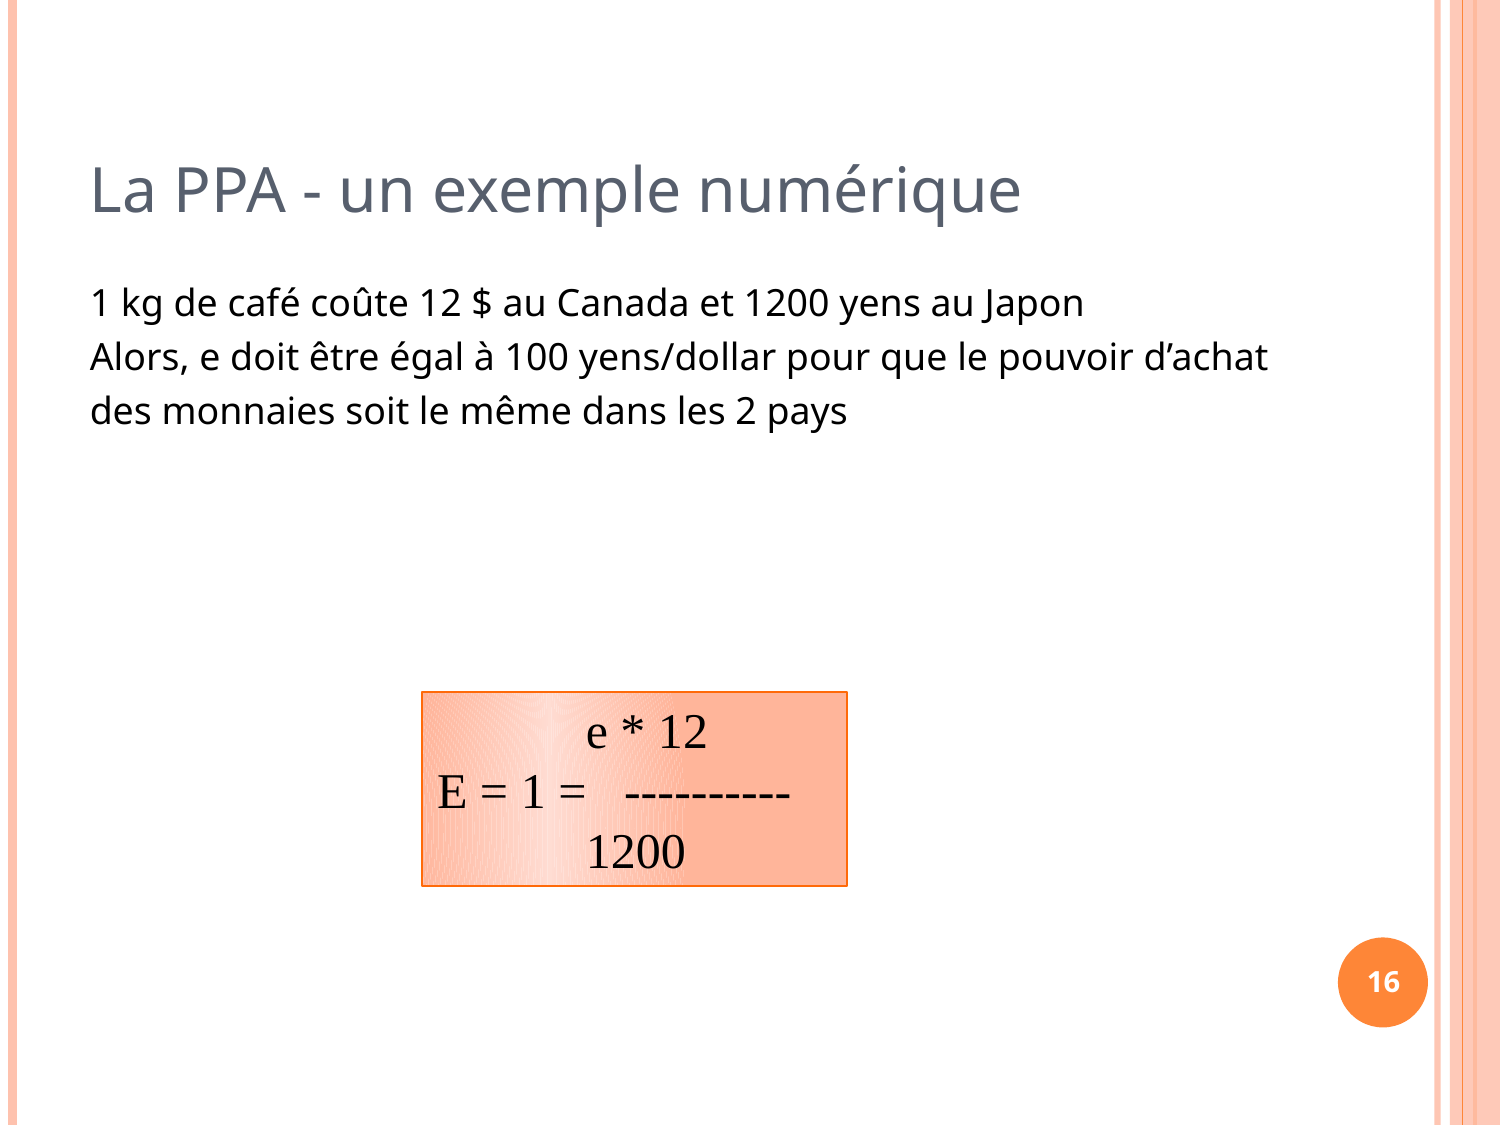

# La PPA - un exemple numérique
1 kg de café coûte 12 $ au Canada et 1200 yens au Japon
Alors, e doit être égal à 100 yens/dollar pour que le pouvoir d’achat des monnaies soit le même dans les 2 pays
	 e * 12
E = 1 = ----------
 	 1200